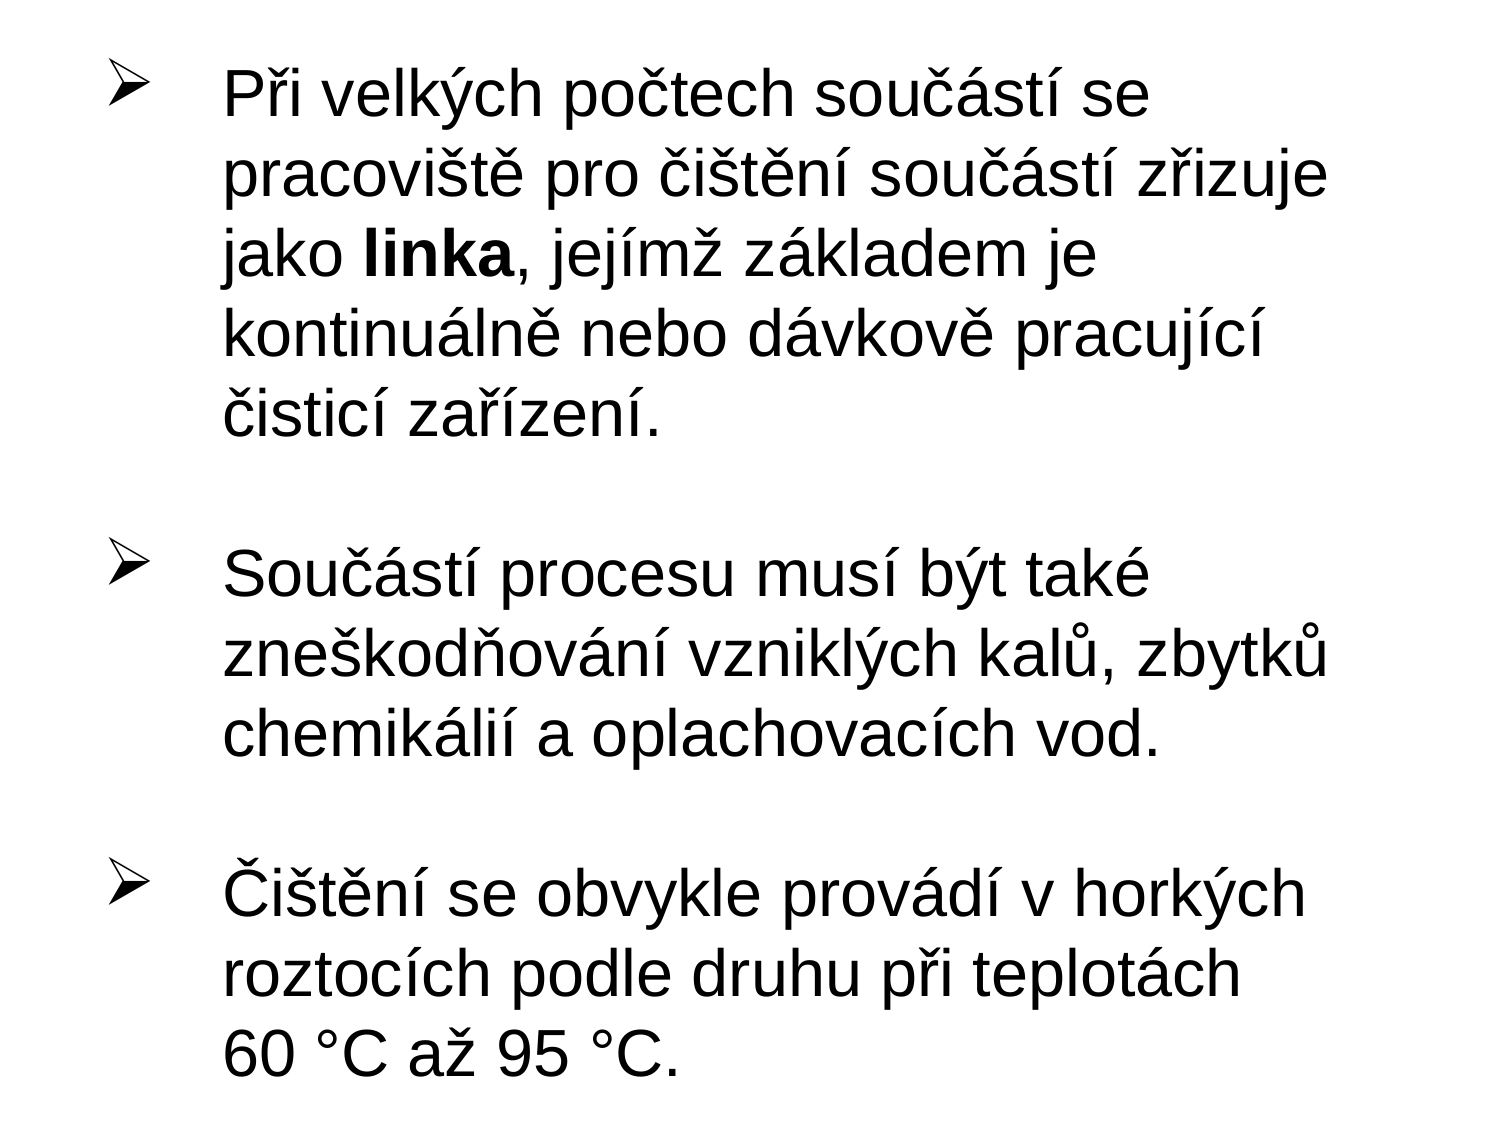

# Při velkých počtech součástí se pracoviště pro čištění součástí zřizuje jako linka, jejímž základem je kontinuálně nebo dávkově pracující čisticí zařízení.
Součástí procesu musí být také zneškodňování vzniklých kalů, zbytků chemikálií a oplachovacích vod.
Čištění se obvykle provádí v horkých roztocích podle druhu při teplotách
60 °C až 95 °C.